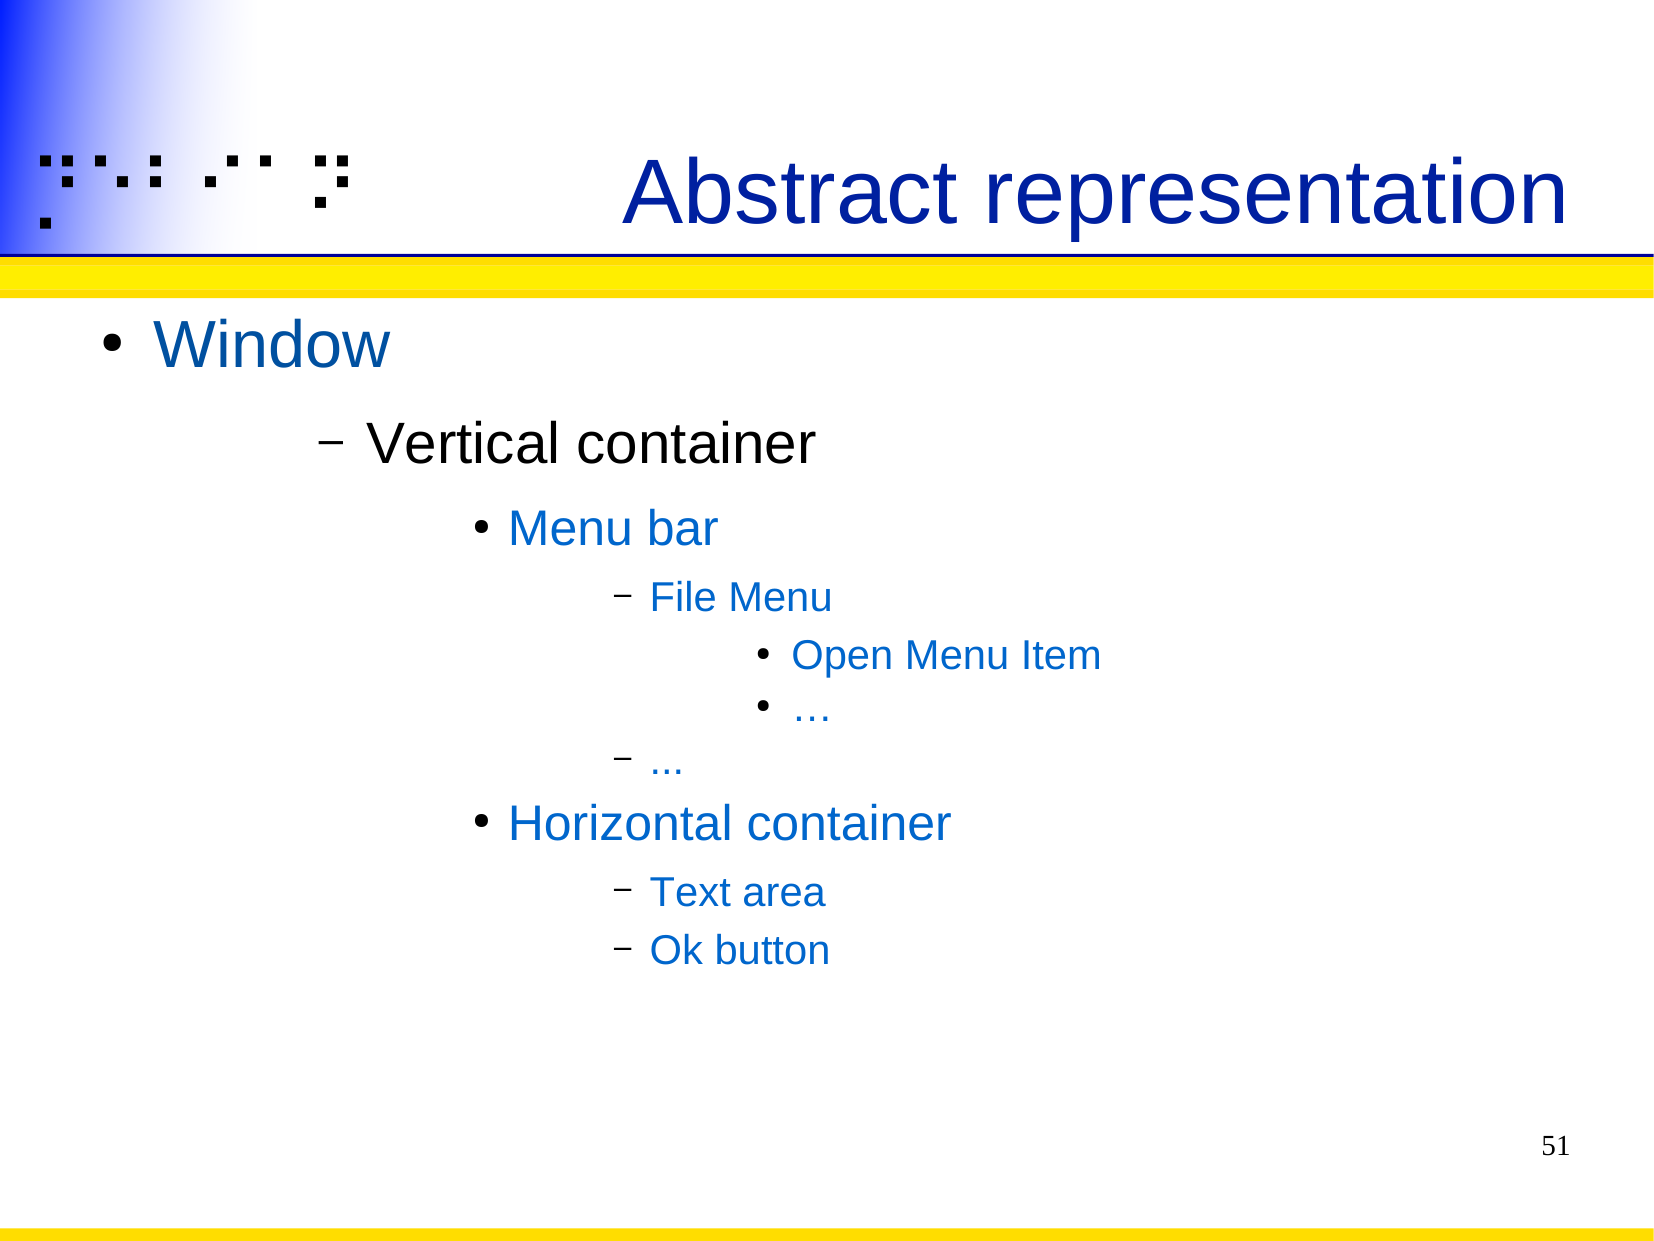

# Abstract representation
Window
Vertical container
Menu bar
File Menu
Open Menu Item
…
...
Horizontal container
Text area
Ok button
51